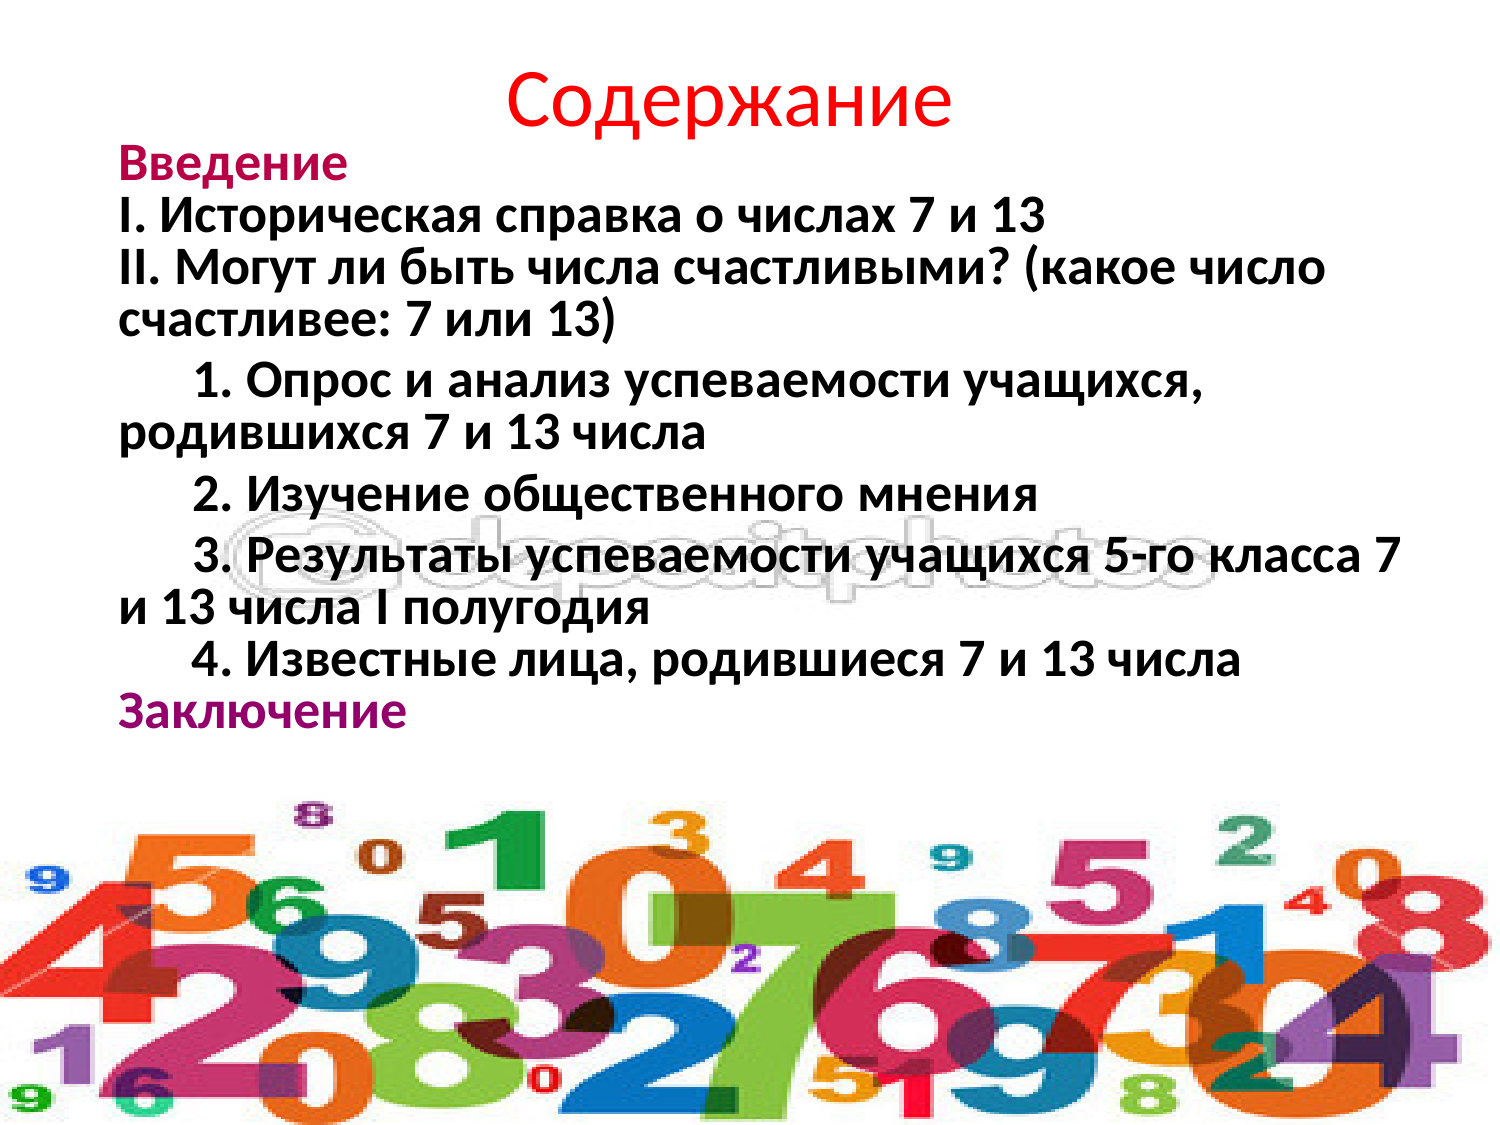

# Содержание
Введение I. Историческая справка о числах 7 и 13 II. Могут ли быть числа счастливыми? (какое число счастливее: 7 или 13)
 1. Опрос и анализ успеваемости учащихся, родившихся 7 и 13 числа
 2. Изучение общественного мнения
 3. Результаты успеваемости учащихся 5-го класса 7 и 13 числа I полугодия 4. Известные лица, родившиеся 7 и 13 числа Заключение